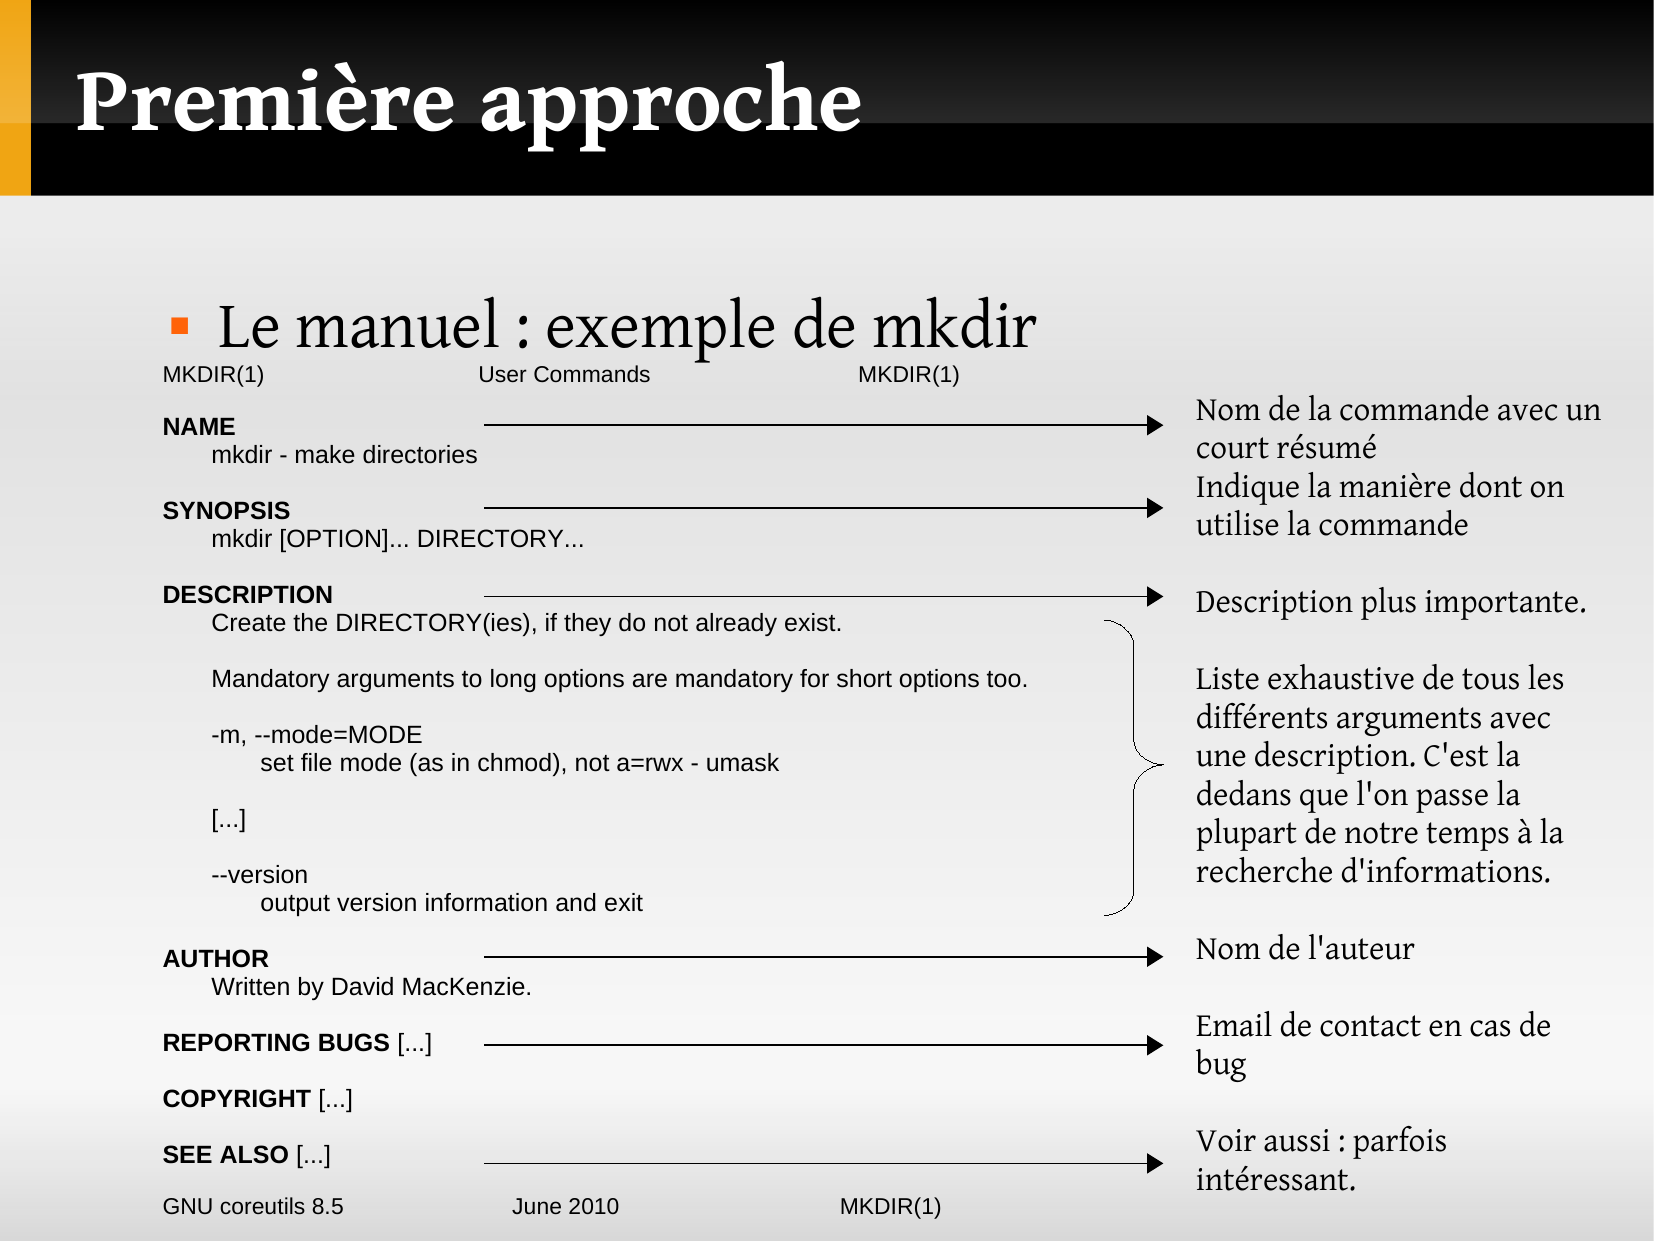

# Première approche
Le manuel : exemple de mkdir
MKDIR(1) User Commands MKDIR(1)
NAME
 mkdir - make directories
SYNOPSIS
 mkdir [OPTION]... DIRECTORY...
DESCRIPTION
 Create the DIRECTORY(ies), if they do not already exist.
 Mandatory arguments to long options are mandatory for short options too.
 -m, --mode=MODE
 set file mode (as in chmod), not a=rwx - umask
 [...]
 --version
 output version information and exit
AUTHOR
 Written by David MacKenzie.
REPORTING BUGS [...]
COPYRIGHT [...]
SEE ALSO [...]
GNU coreutils 8.5 June 2010 MKDIR(1)
Nom de la commande avec un court résumé
Indique la manière dont on utilise la commande
Description plus importante.
Liste exhaustive de tous les différents arguments avec une description. C'est la dedans que l'on passe la plupart de notre temps à la recherche d'informations.
Nom de l'auteur
Email de contact en cas de bug
Voir aussi : parfois intéressant.